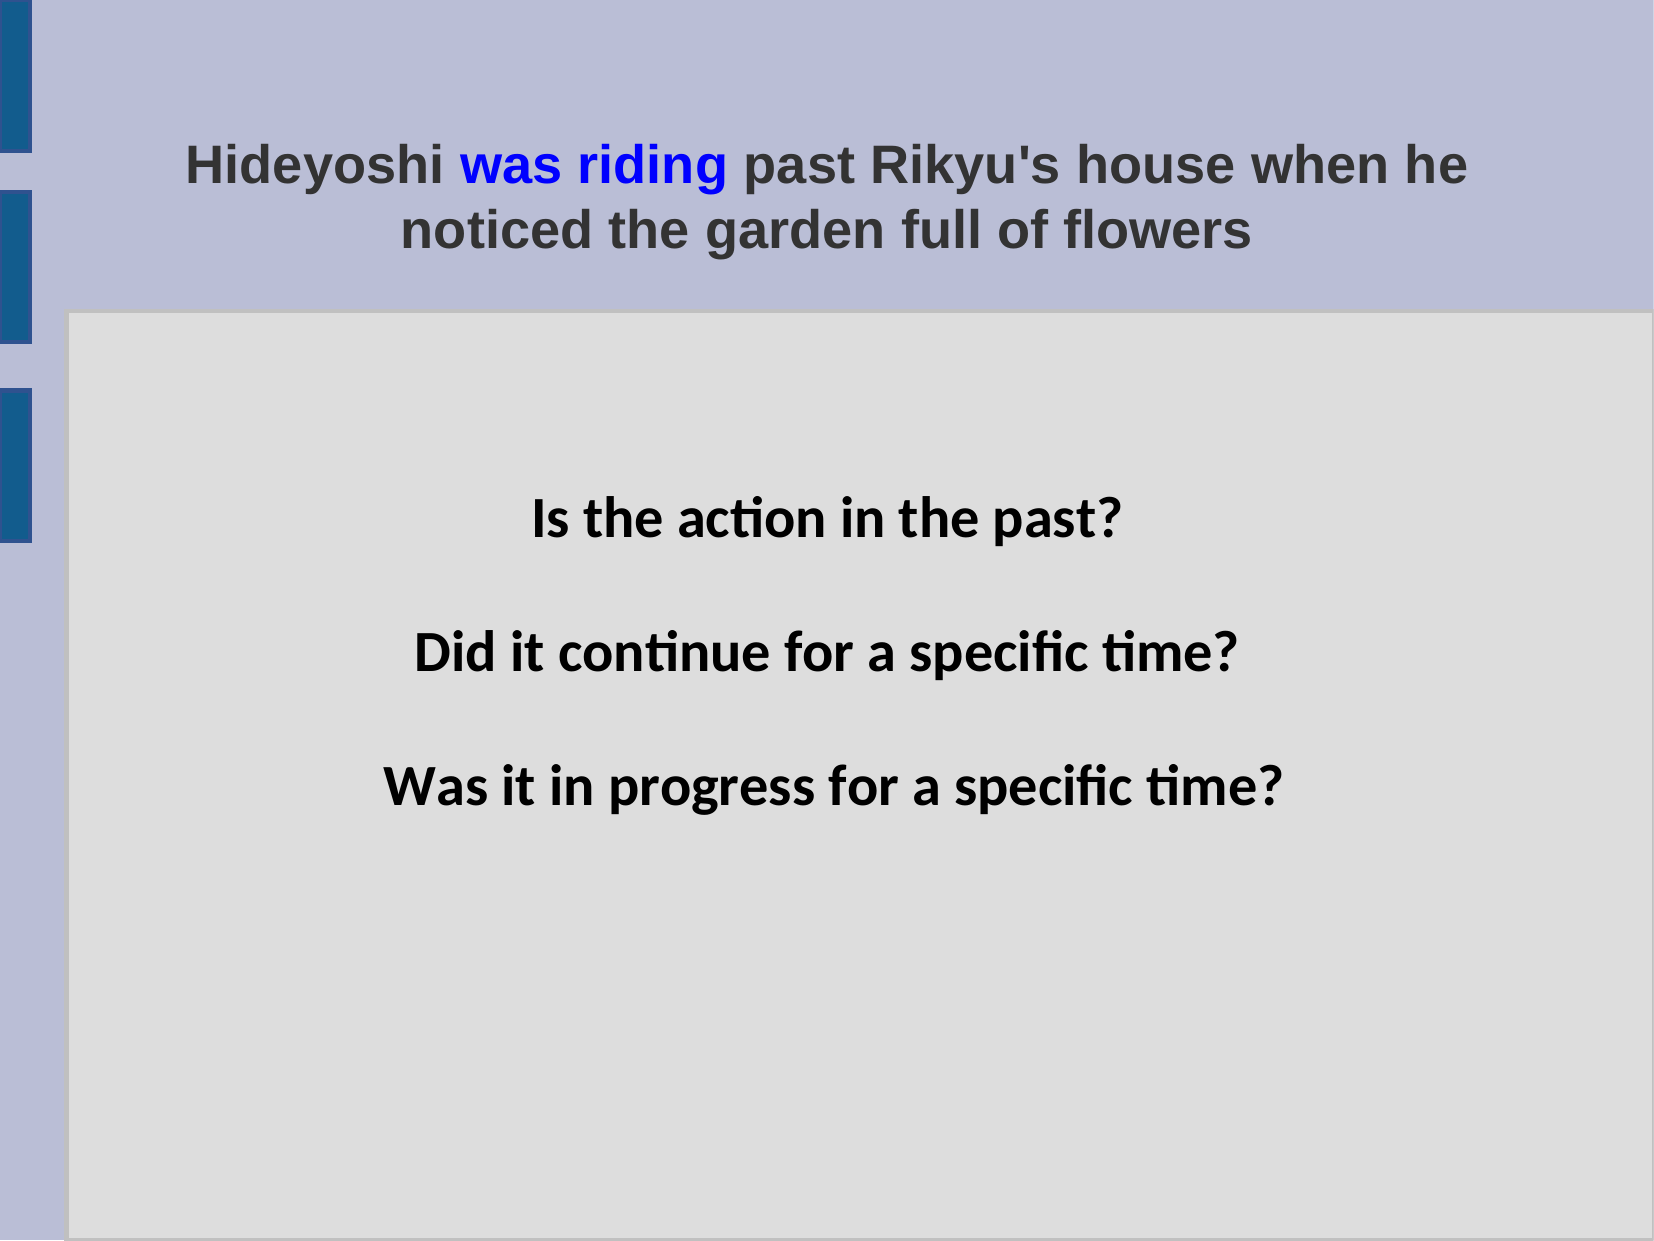

# Hideyoshi was riding past Rikyu's house when he noticed the garden full of flowers
Is the action in the past?
Did it continue for a specific time?
 Was it in progress for a specific time?